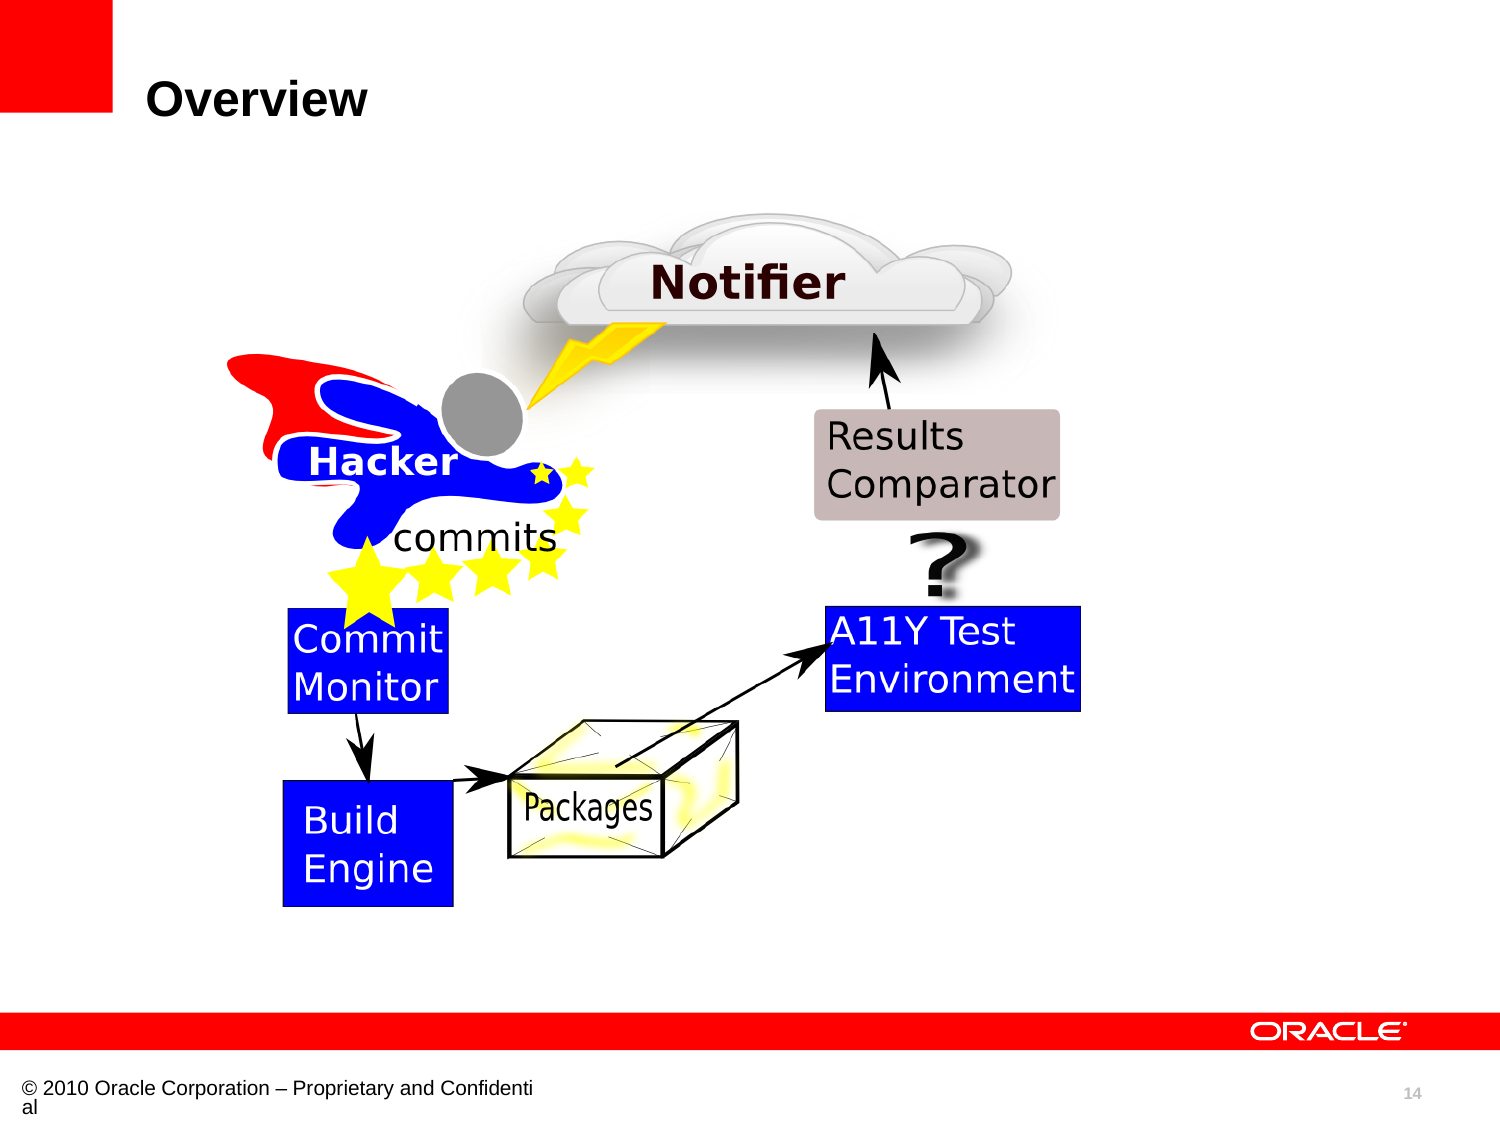

# Overview
© 2010 Oracle Corporation – Proprietary and Confidential